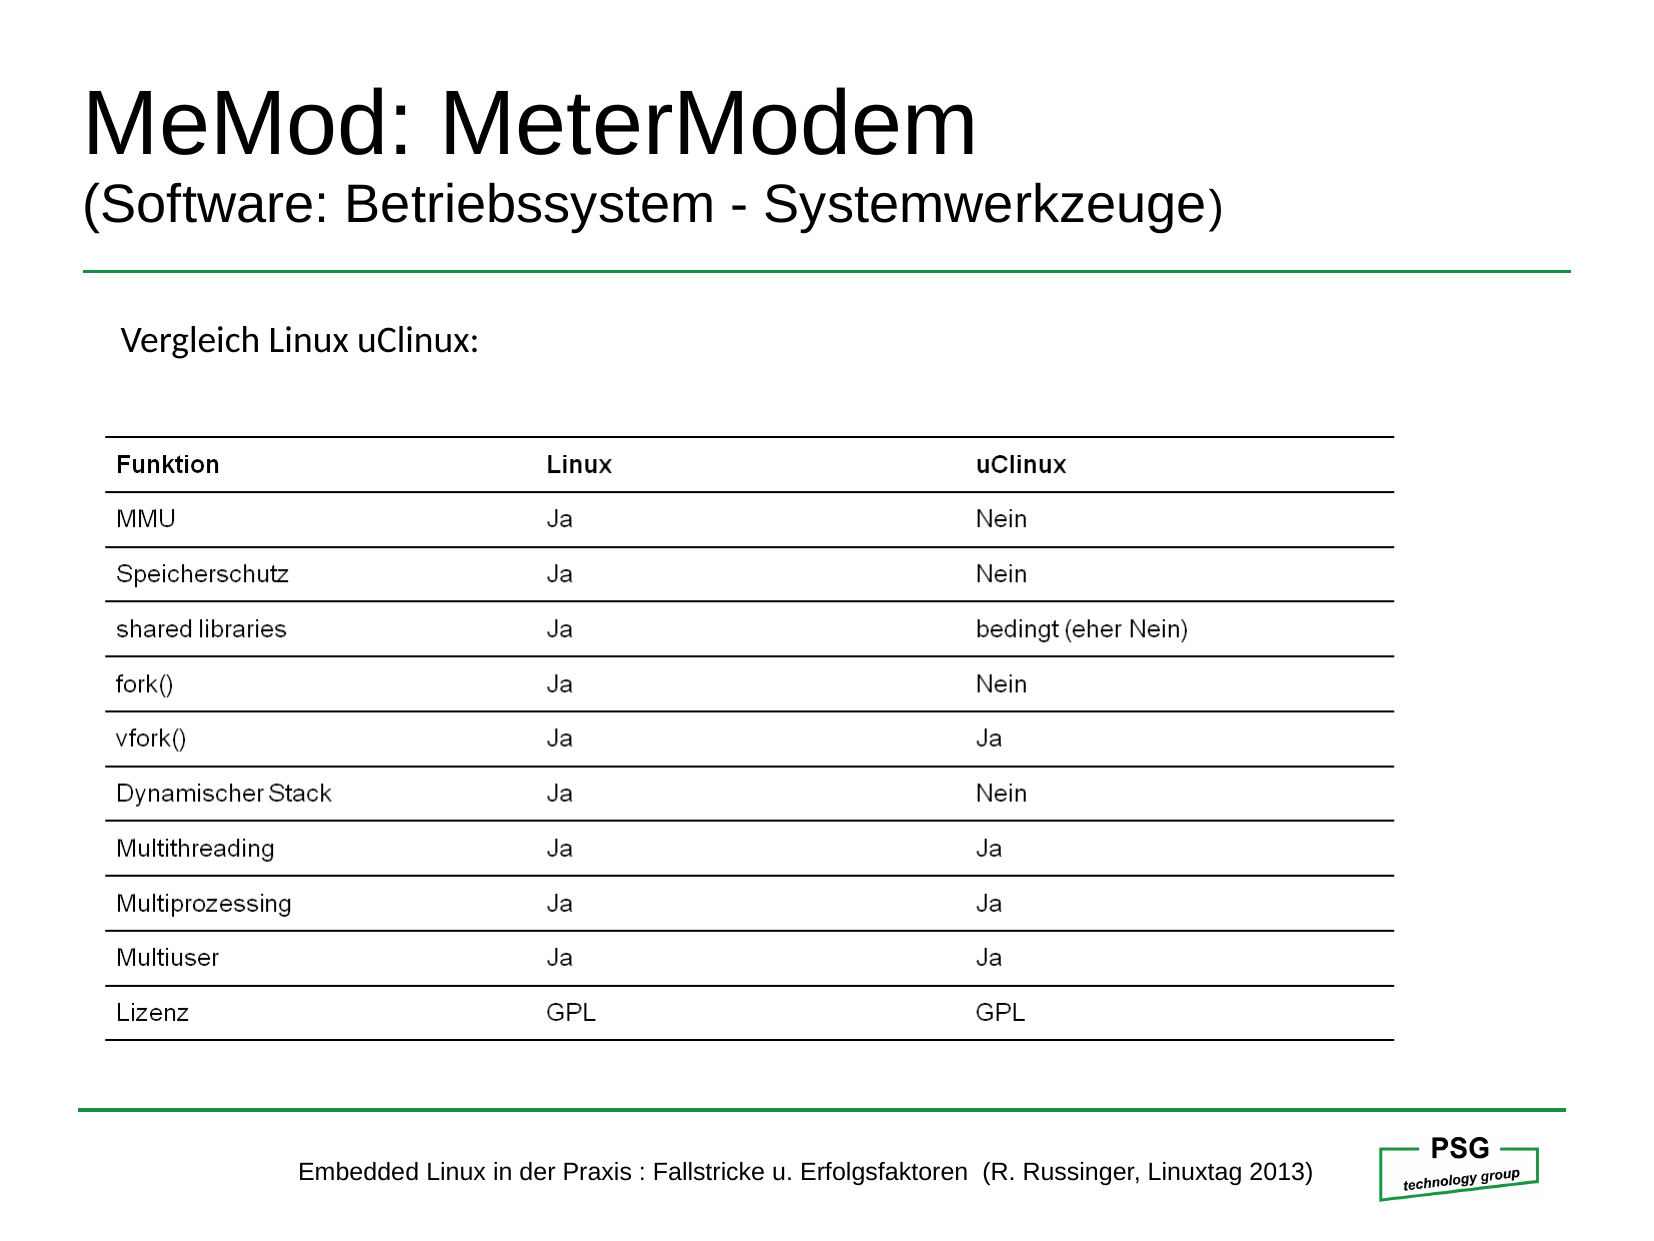

# MeMod: MeterModem (Software: Betriebssystem - Systemwerkzeuge)
Vergleich Linux uClinux: